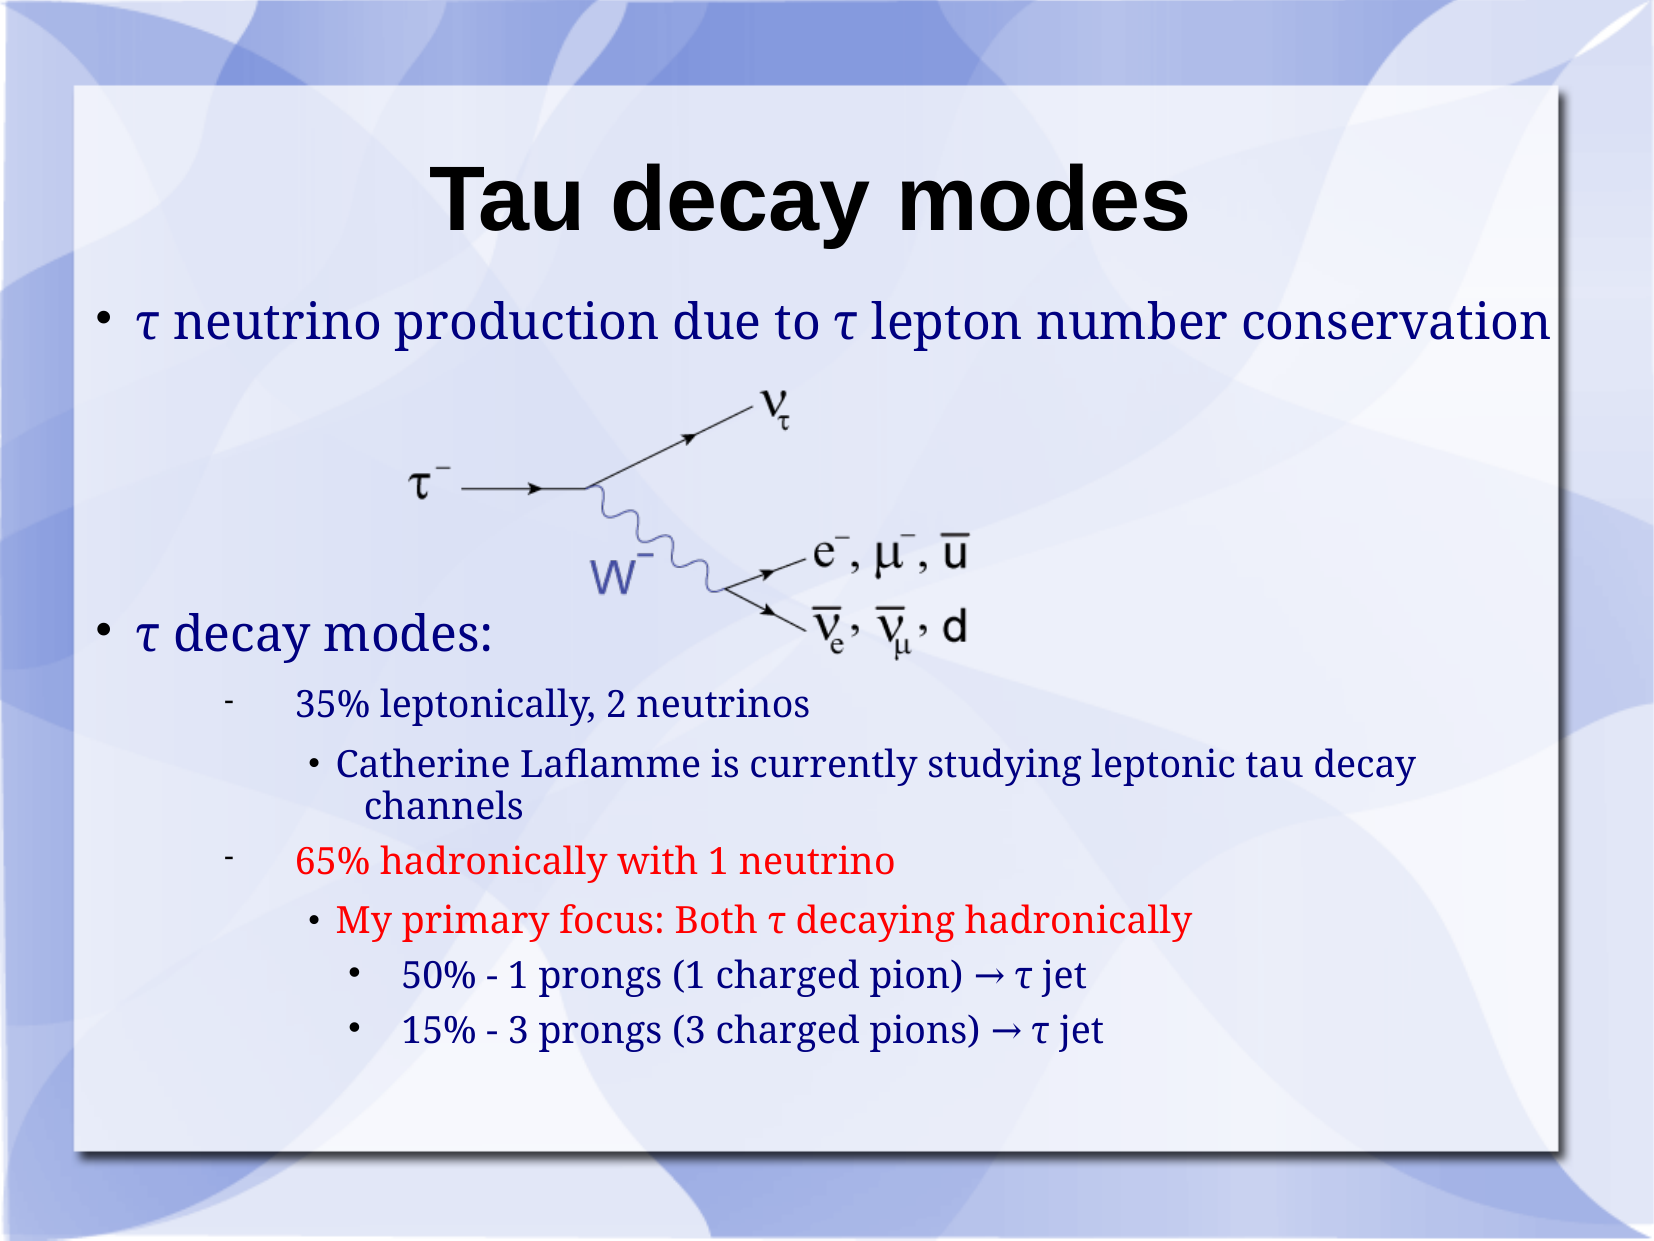

# Tau decay modes
τ neutrino production due to τ lepton number conservation
τ decay modes:
35% leptonically, 2 neutrinos
Catherine Laflamme is currently studying leptonic tau decay channels
65% hadronically with 1 neutrino
My primary focus: Both τ decaying hadronically
50% - 1 prongs (1 charged pion) → τ jet
15% - 3 prongs (3 charged pions) → τ jet